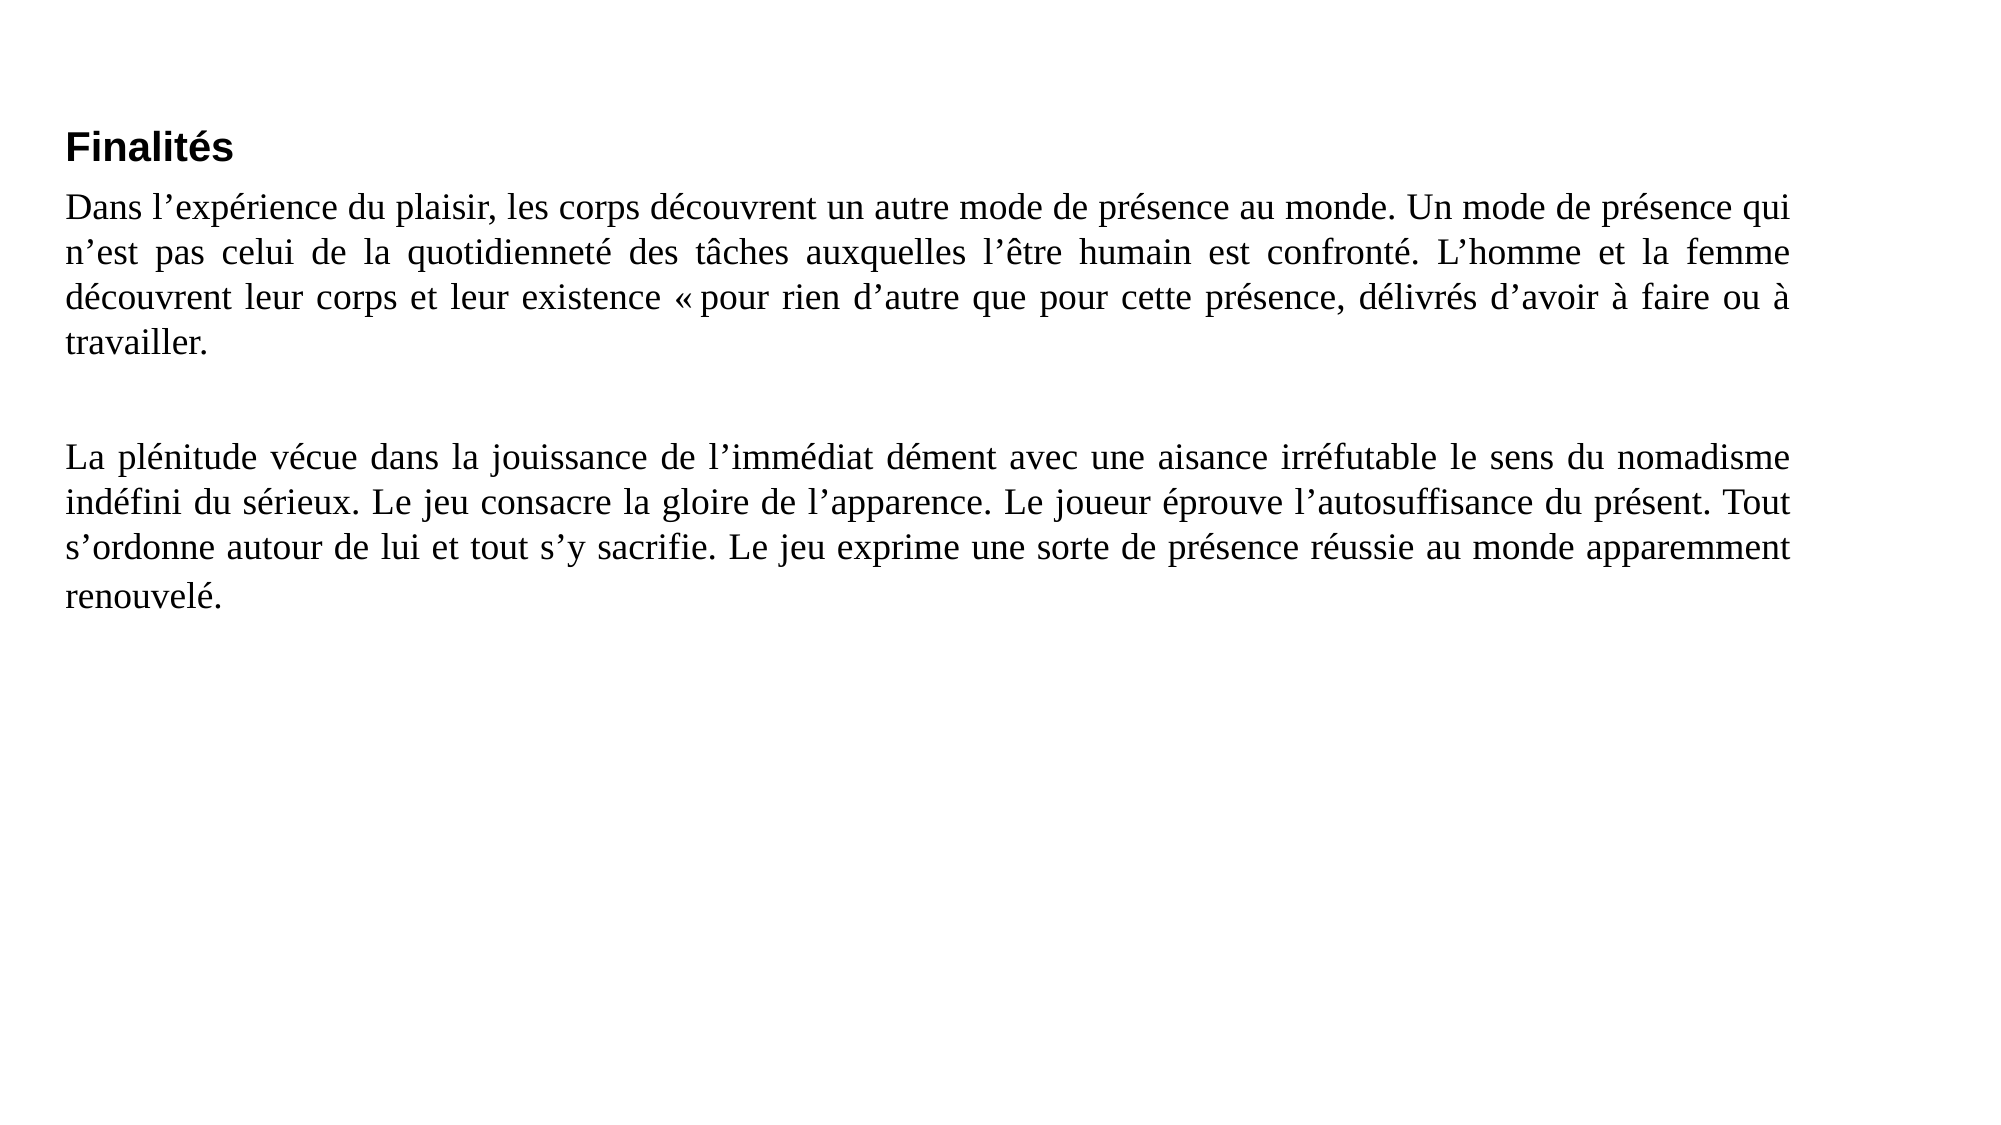

Finalités
Dans l’expérience du plaisir, les corps découvrent un autre mode de présence au monde. Un mode de présence qui n’est pas celui de la quotidienneté des tâches auxquelles l’être humain est confronté. L’homme et la femme découvrent leur corps et leur existence « pour rien d’autre que pour cette présence, délivrés d’avoir à faire ou à travailler.
La plénitude vécue dans la jouissance de l’immédiat dément avec une aisance irréfutable le sens du nomadisme indéfini du sérieux. Le jeu consacre la gloire de l’apparence. Le joueur éprouve l’autosuffisance du présent. Tout s’ordonne autour de lui et tout s’y sacrifie. Le jeu exprime une sorte de présence réussie au monde apparemment renouvelé.